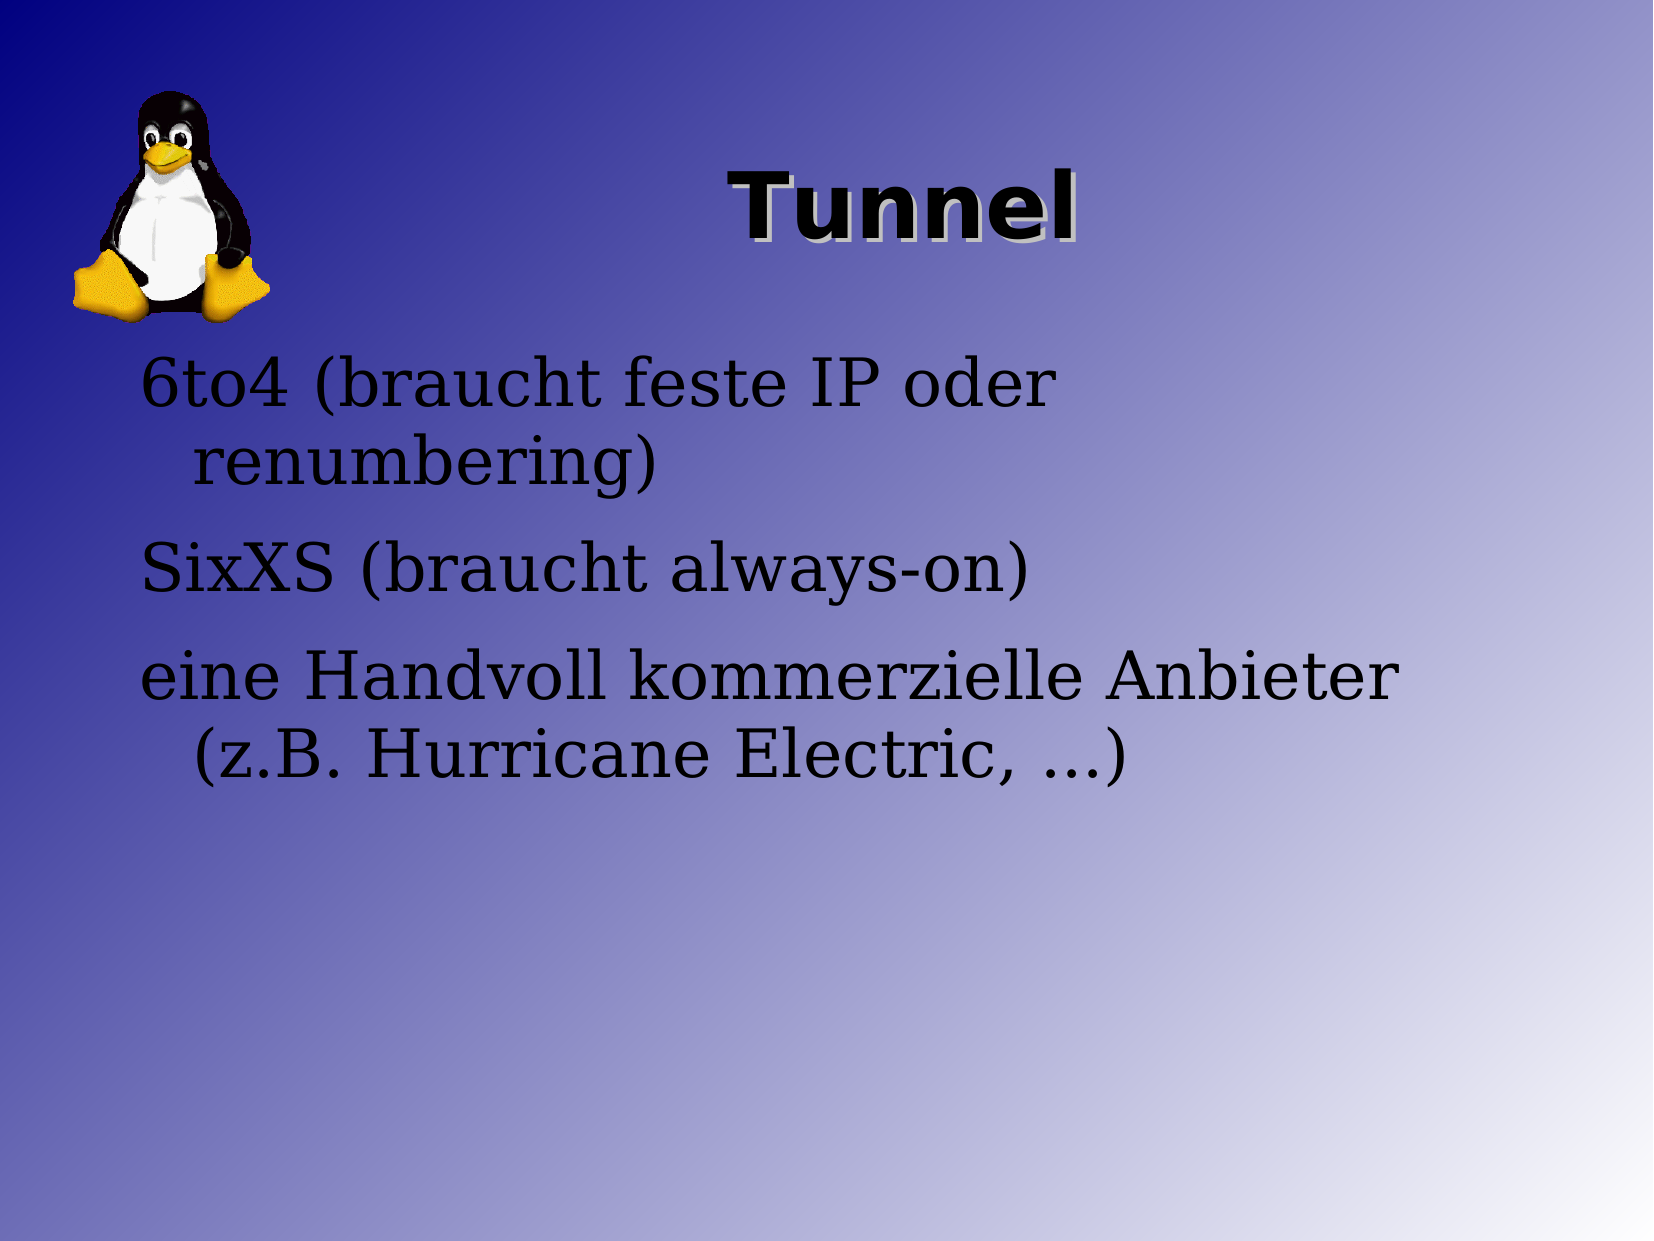

# Tunnel
6to4 (braucht feste IP oder renumbering)
SixXS (braucht always-on)
eine Handvoll kommerzielle Anbieter (z.B. Hurricane Electric, ...)